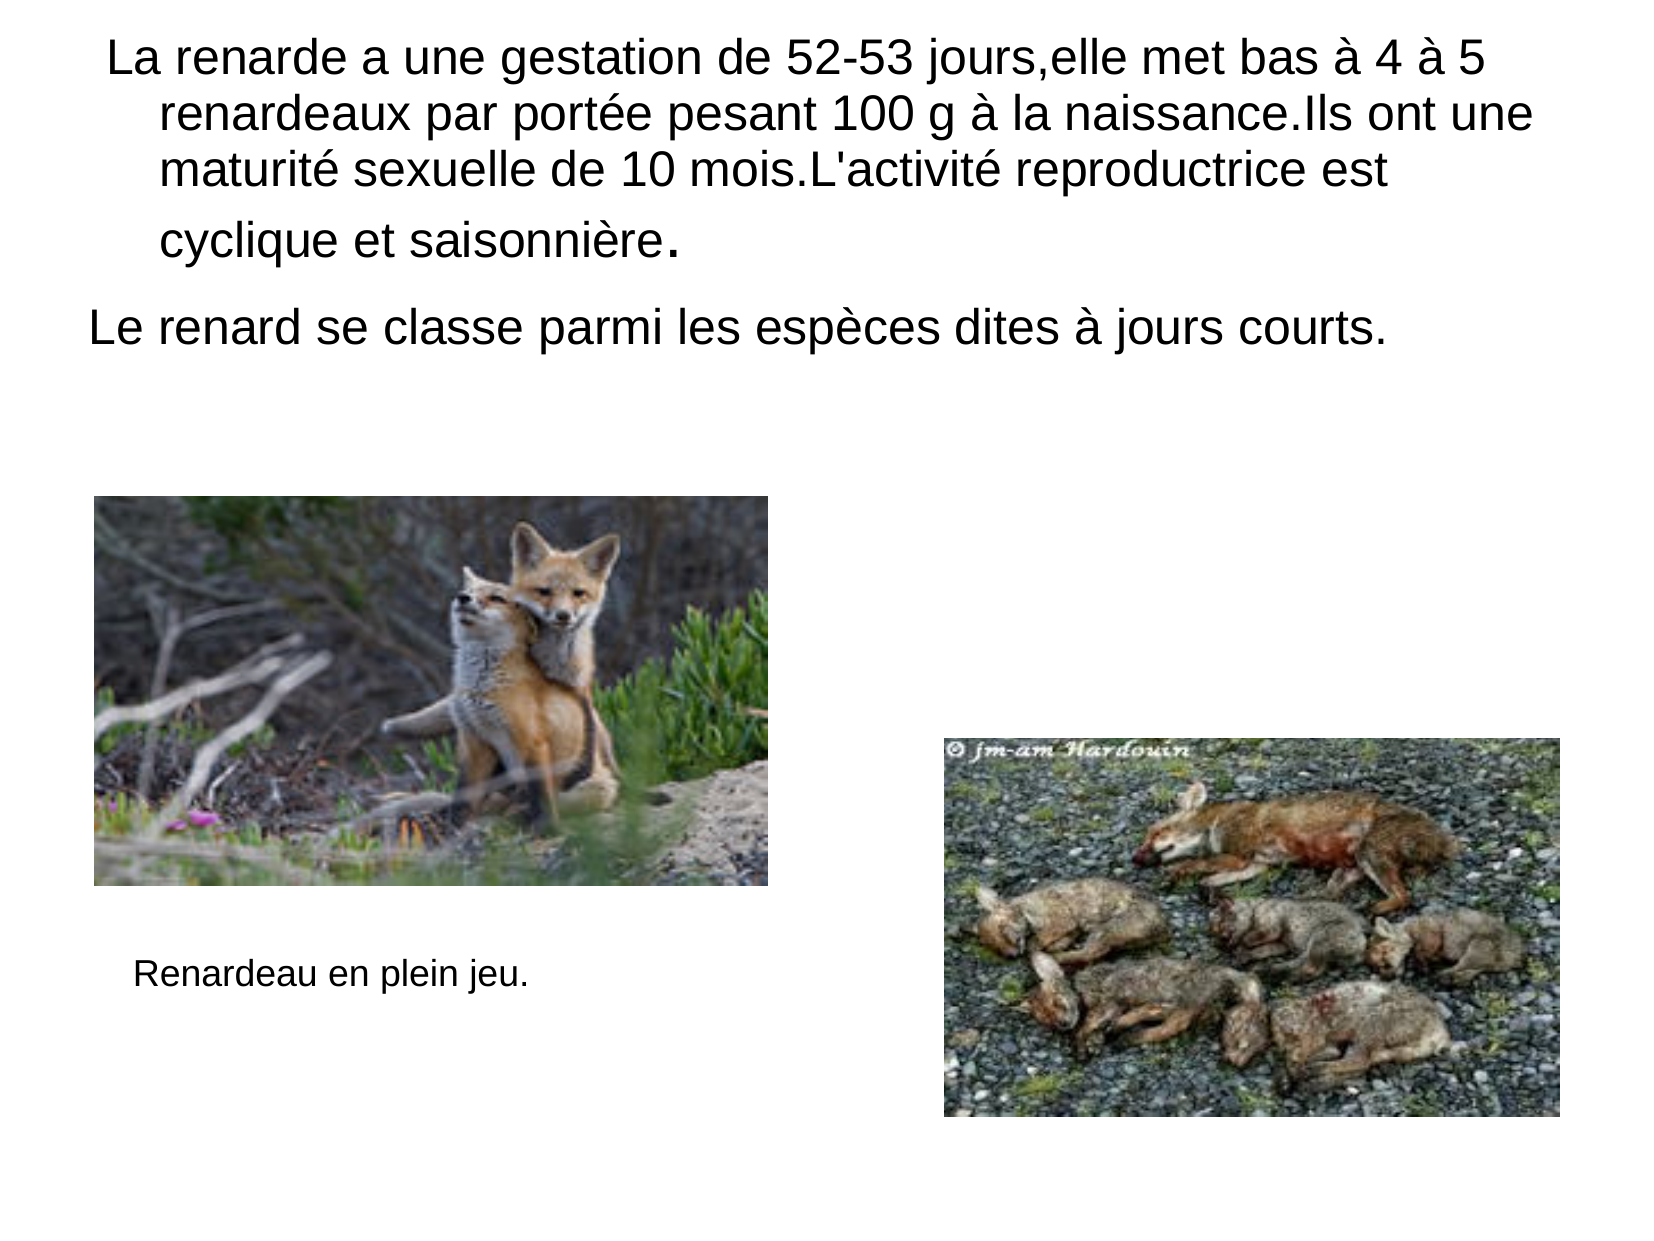

La renarde a une gestation de 52-53 jours,elle met bas à 4 à 5 renardeaux par portée pesant 100 g à la naissance.Ils ont une maturité sexuelle de 10 mois.L'activité reproductrice est cyclique et saisonnière.
# Reproduction
Le renard se classe parmi les espèces dites à jours courts.
Renardeau en plein jeu.